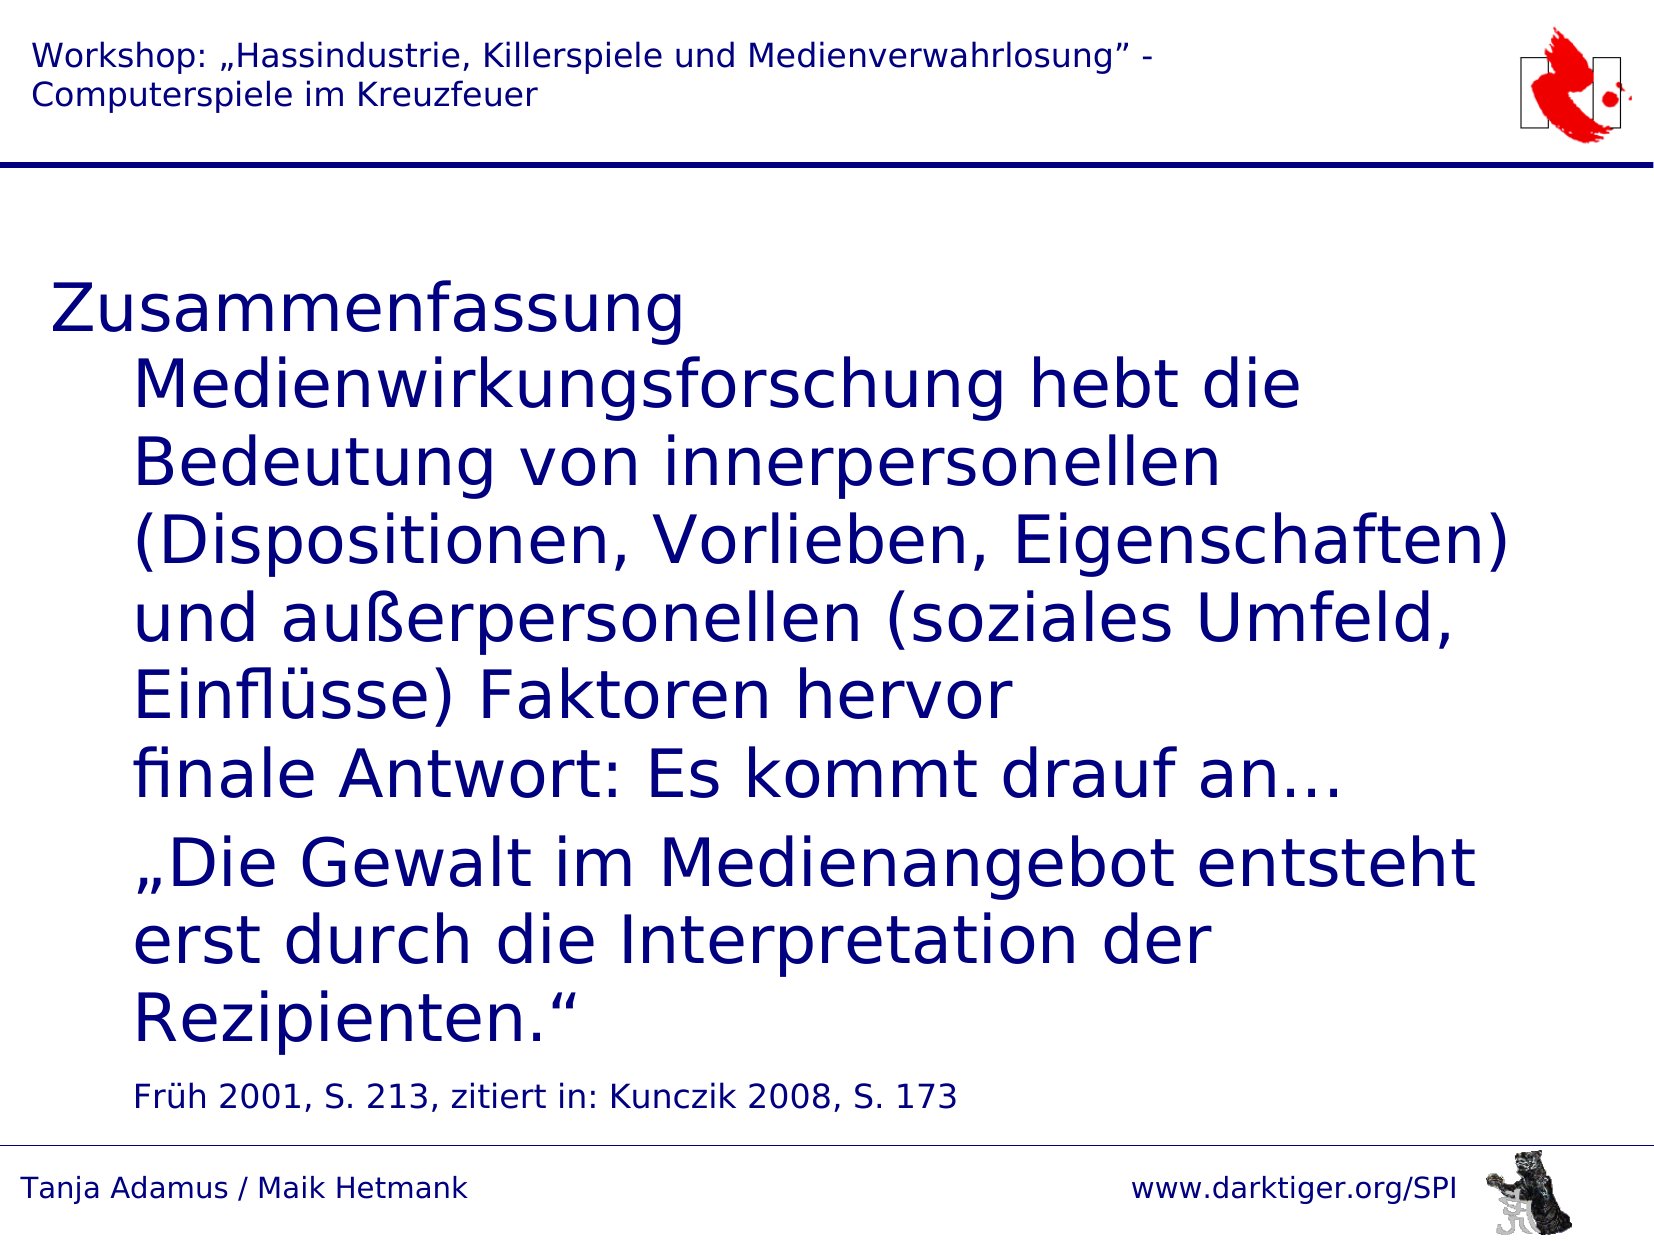

Workshop: „Hassindustrie, Killerspiele und Medienverwahrlosung” - Computerspiele im Kreuzfeuer
Zusammenfassung
Medienwirkungsforschung hebt die Bedeutung von innerpersonellen (Dispositionen, Vorlieben, Eigenschaften) und außerpersonellen (soziales Umfeld, Einflüsse) Faktoren hervor
finale Antwort: Es kommt drauf an...
„Die Gewalt im Medienangebot entsteht erst durch die Interpretation der Rezipienten.“
Früh 2001, S. 213, zitiert in: Kunczik 2008, S. 173